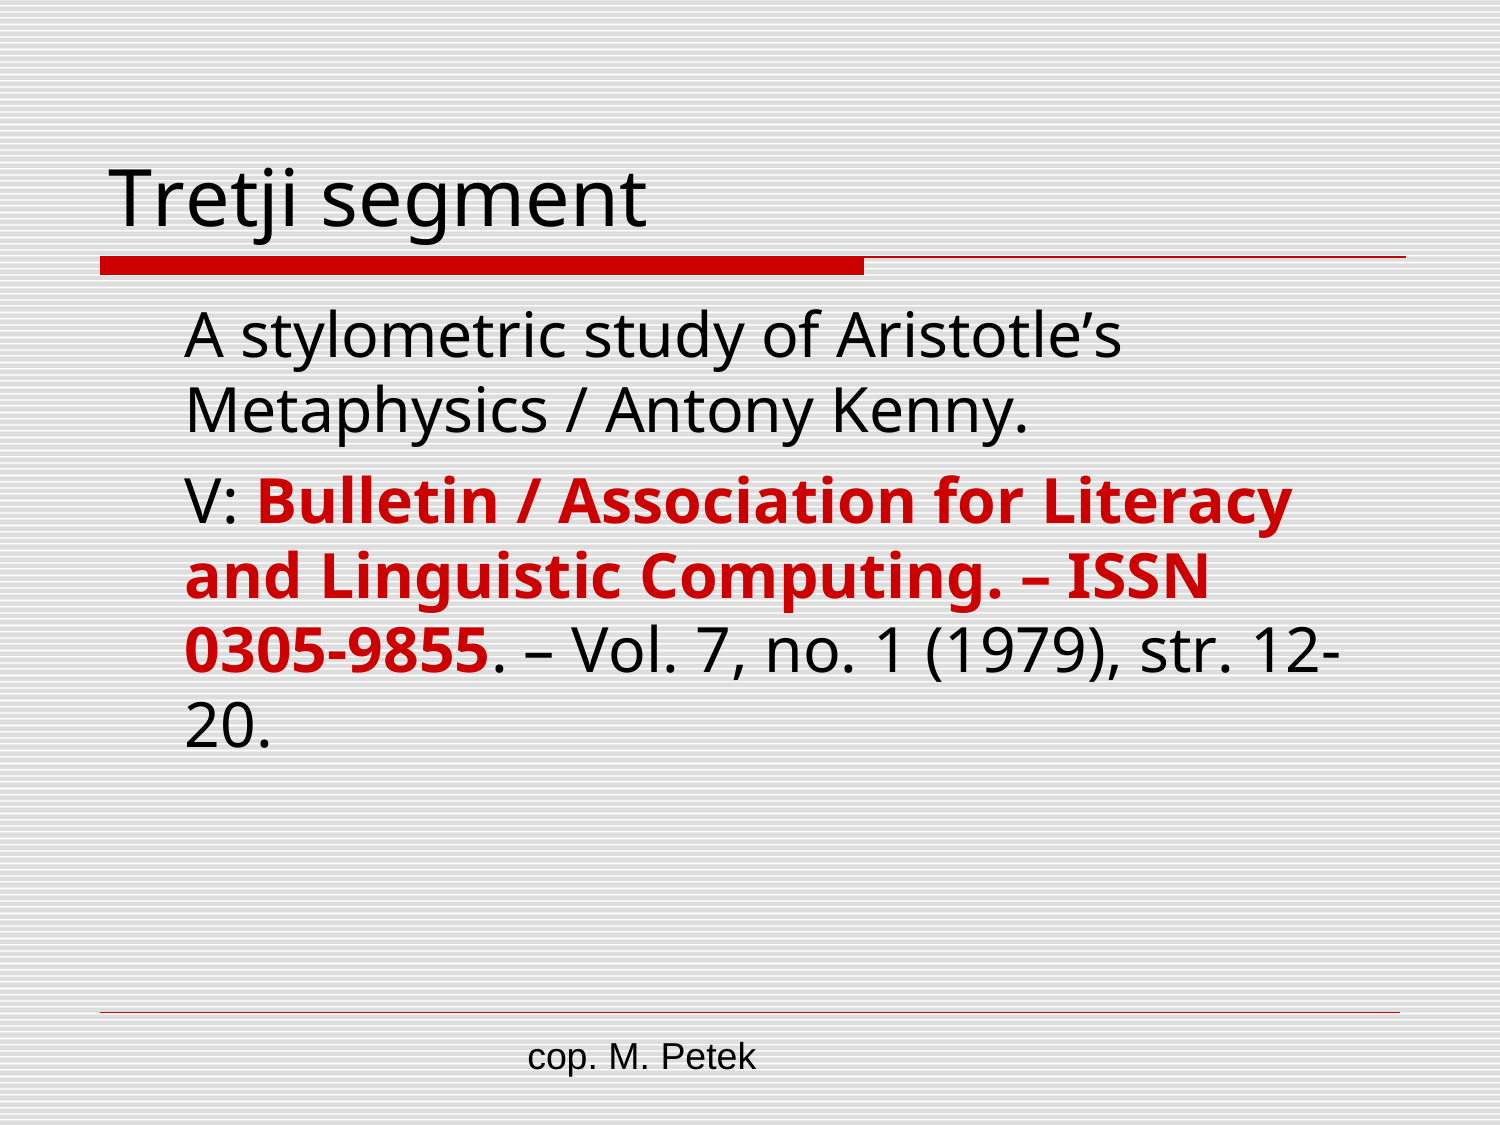

# Tretji segment
	A stylometric study of Aristotle’s Metaphysics / Antony Kenny.
	V: Bulletin / Association for Literacy and Linguistic Computing. – ISSN 0305-9855. – Vol. 7, no. 1 (1979), str. 12-20.
cop. M. Petek